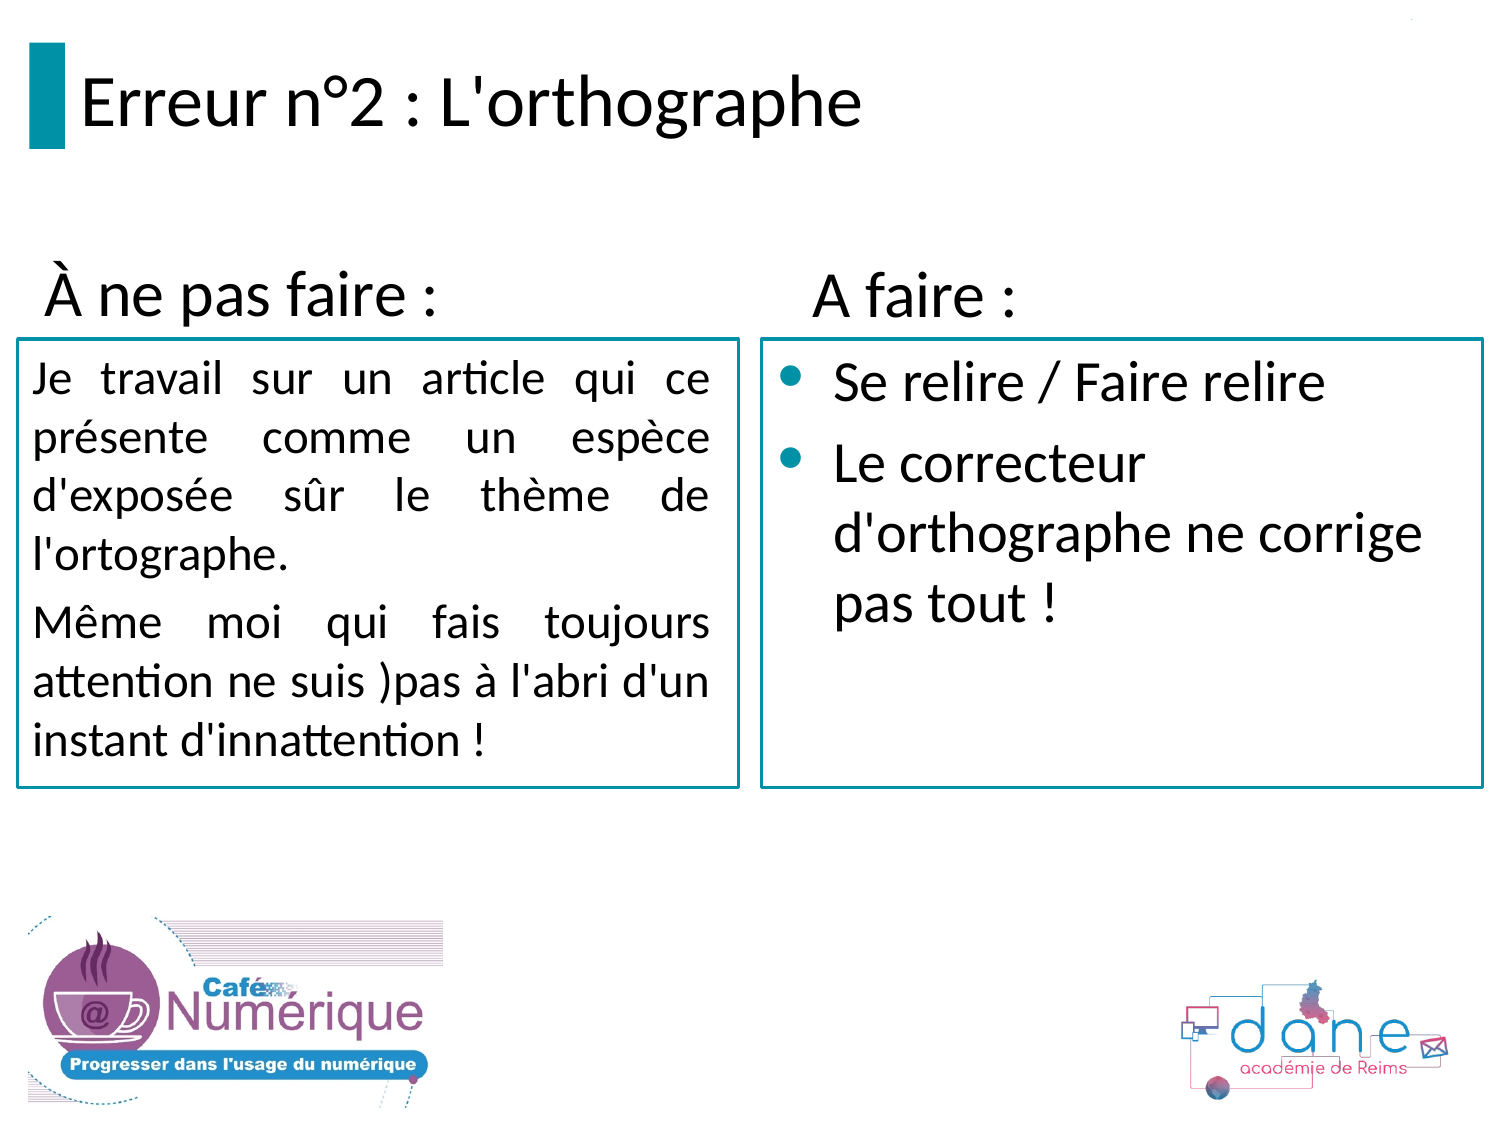

# Erreur n°2 : L'orthographe
À ne pas faire :
A faire :
Se relire / Faire relire
Le correcteur d'orthographe ne corrige pas tout !
Je travail sur un article qui ce présente comme un espèce d'exposée sûr le thème de l'ortographe.
Même moi qui fais toujours attention ne suis )pas à l'abri d'un instant d'innattention !